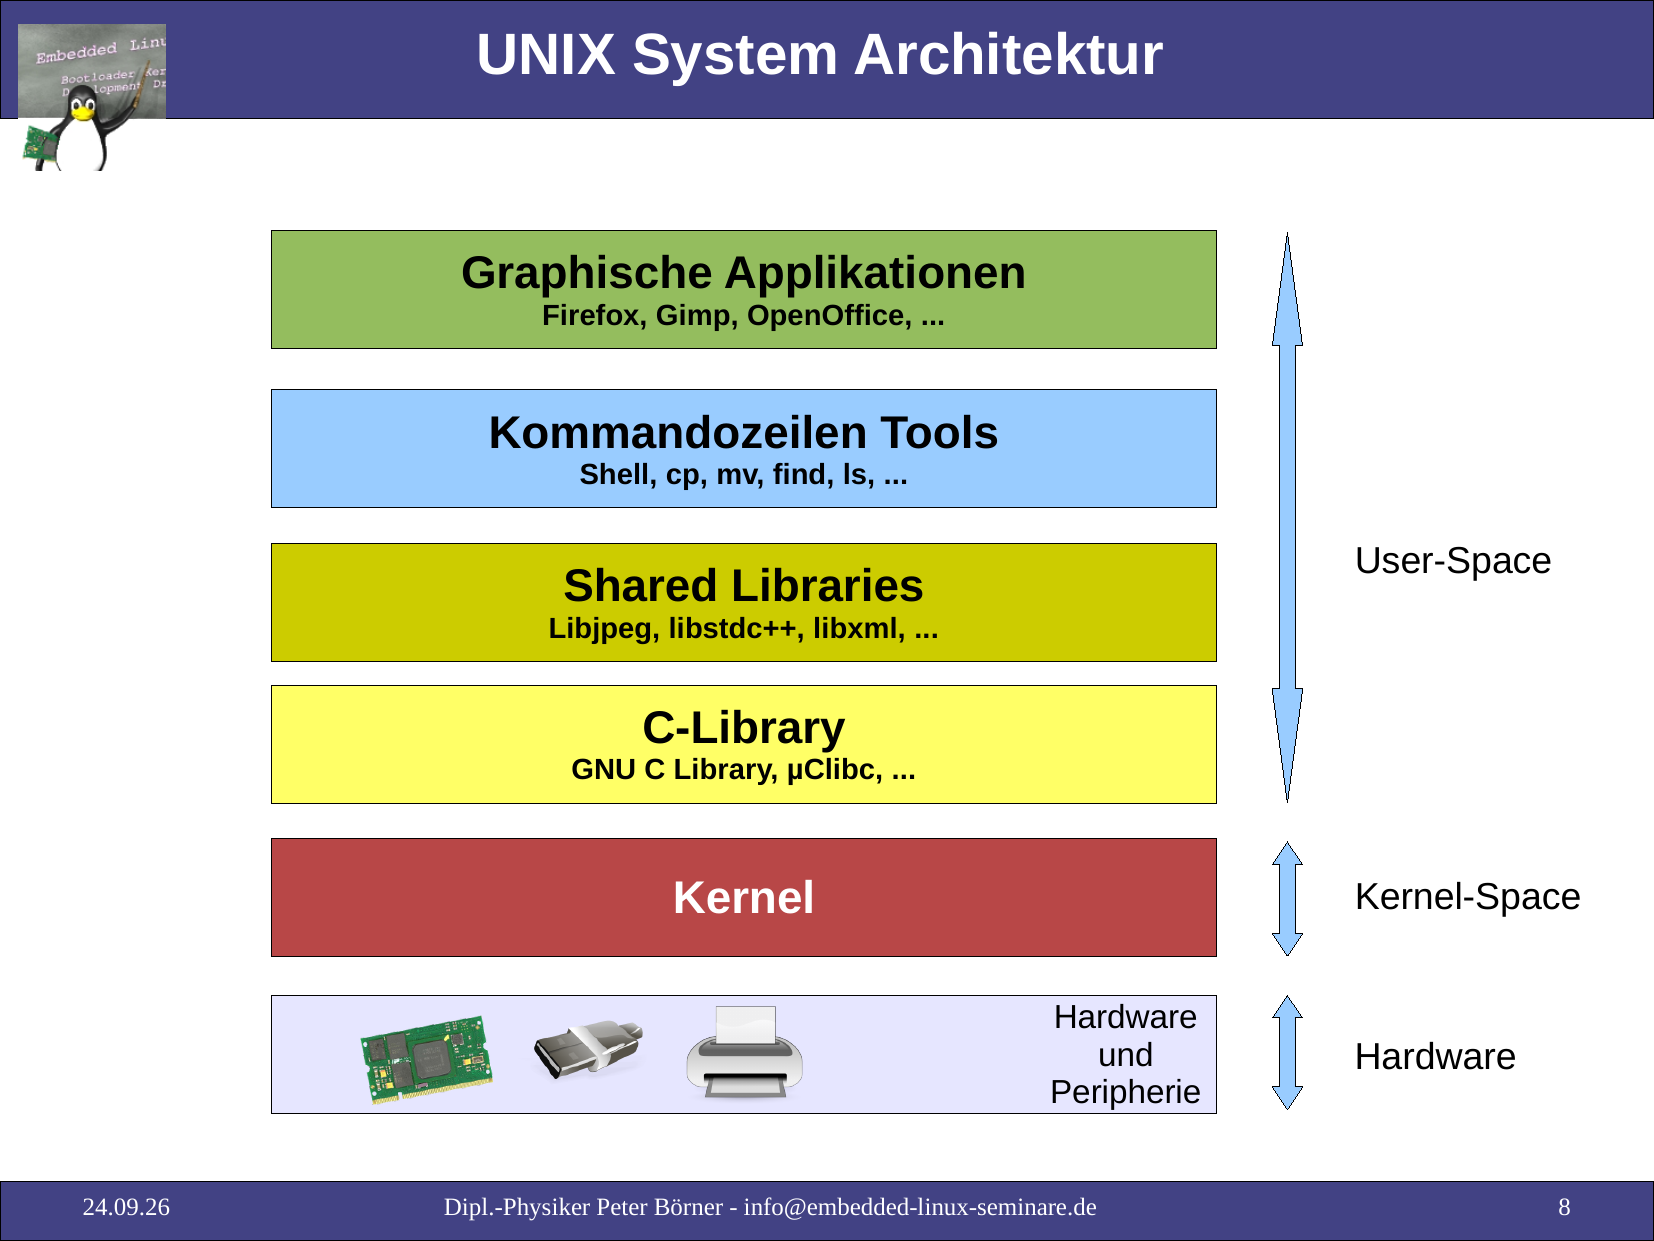

# UNIX System Architektur
Graphische Applikationen
Firefox, Gimp, OpenOffice, ...
Kommandozeilen Tools
Shell, cp, mv, find, ls, ...
User-Space
Shared Libraries
Libjpeg, libstdc++, libxml, ...
C-Library
GNU C Library, µClibc, ...
Kernel
Kernel-Space
Hardware
und
Peripherie
Hardware
 Dipl.-Physiker Peter Börner - info@embedded-linux-seminare.de
8